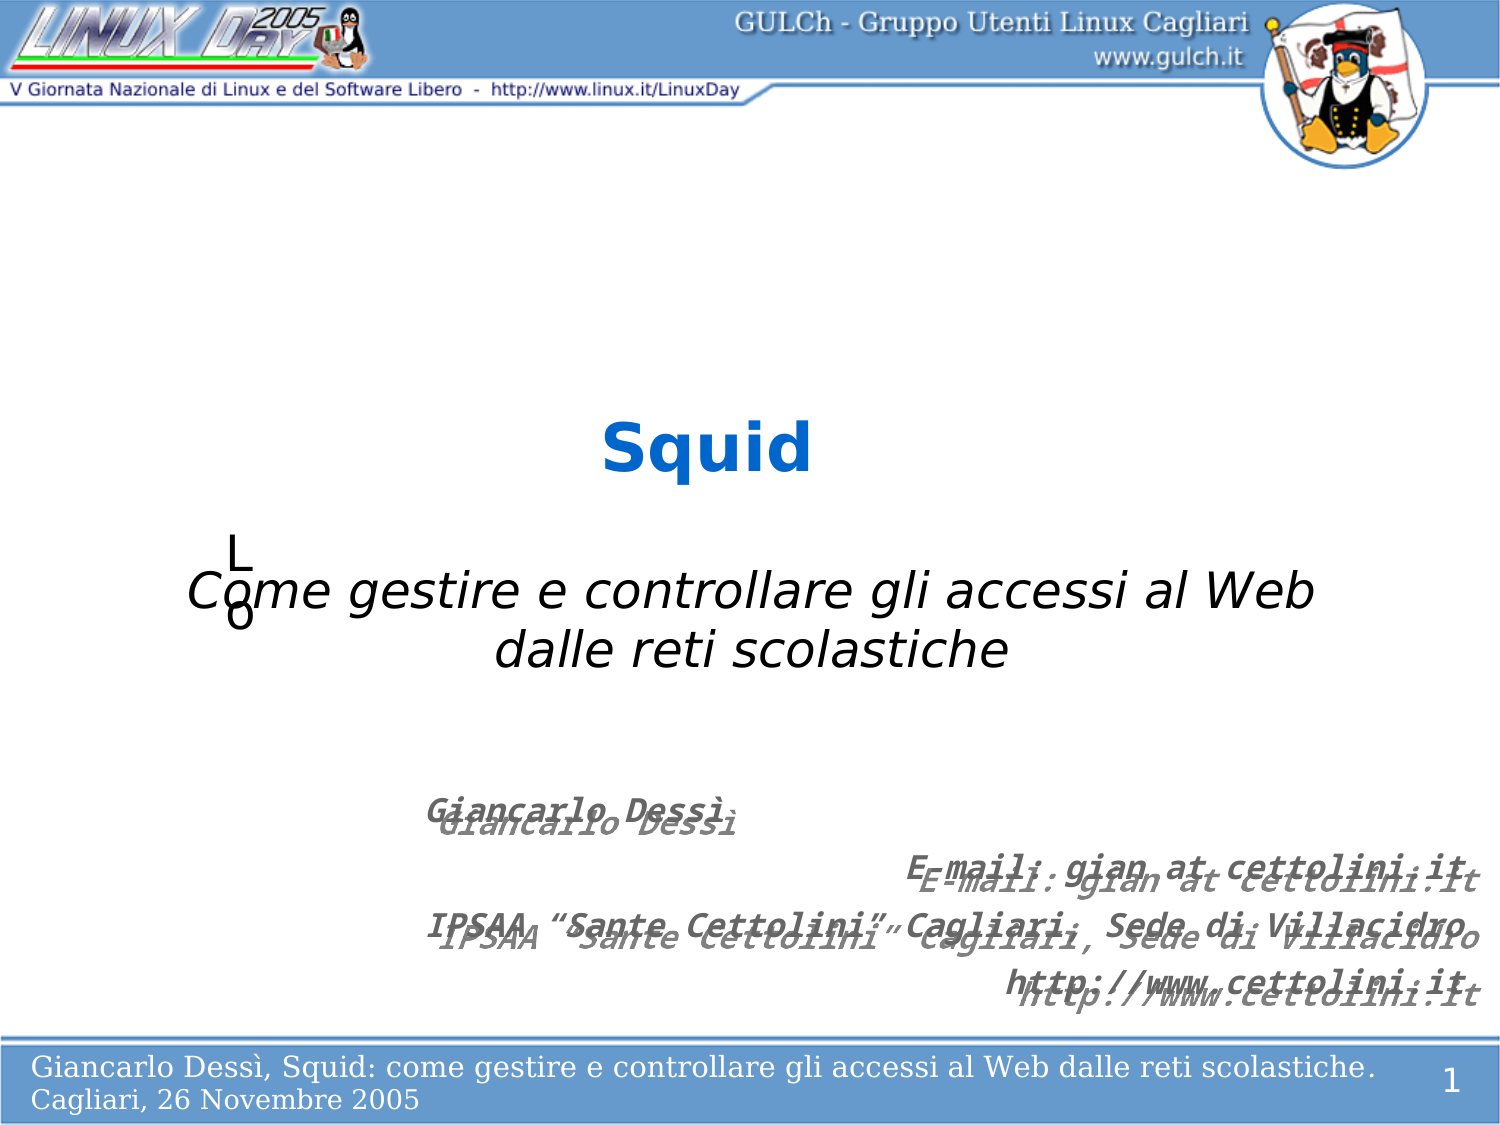

Squid
Lo
Come gestire e controllare gli accessi al Web
dalle reti scolastiche
Giancarlo Dessì
E-mail: gian at cettolini.it
IPSAA “Sante Cettolini” Cagliari, Sede di Villacidro
http://www.cettolini.it